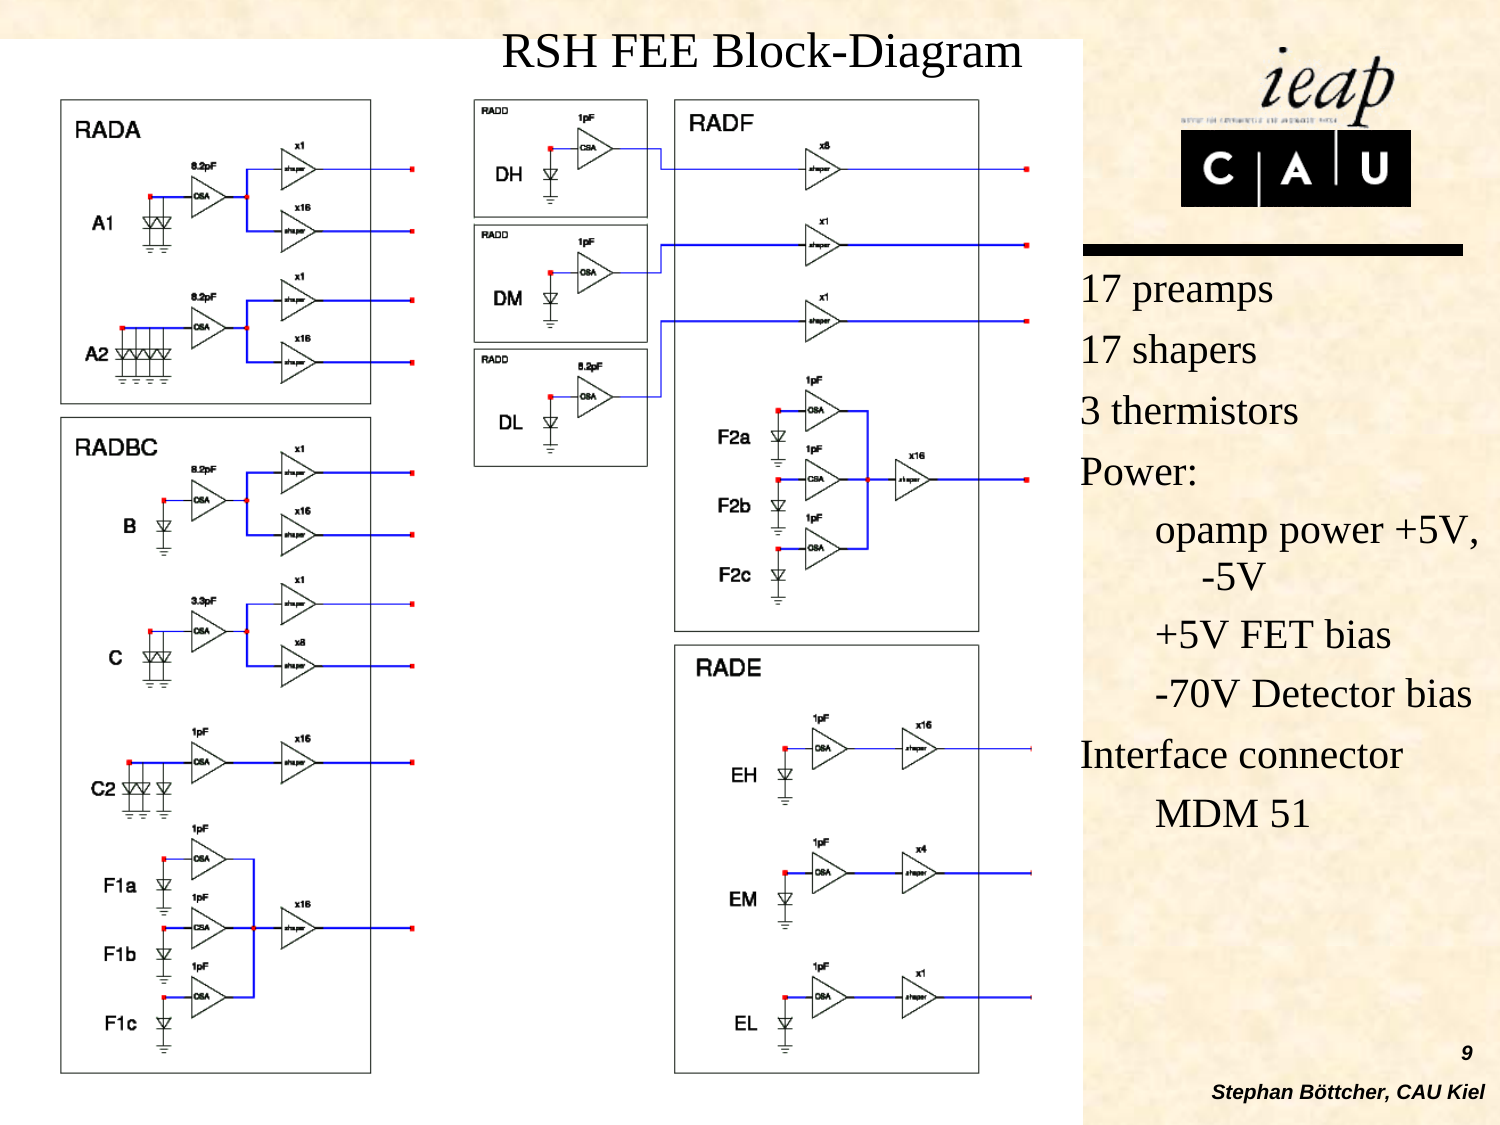

# RSH FEE Block-Diagram
17 preamps
17 shapers
3 thermistors
Power:
opamp power +5V, -5V
+5V FET bias
-70V Detector bias
Interface connector
MDM 51
9
March 20, 2007
RSH Front-End-Electronics